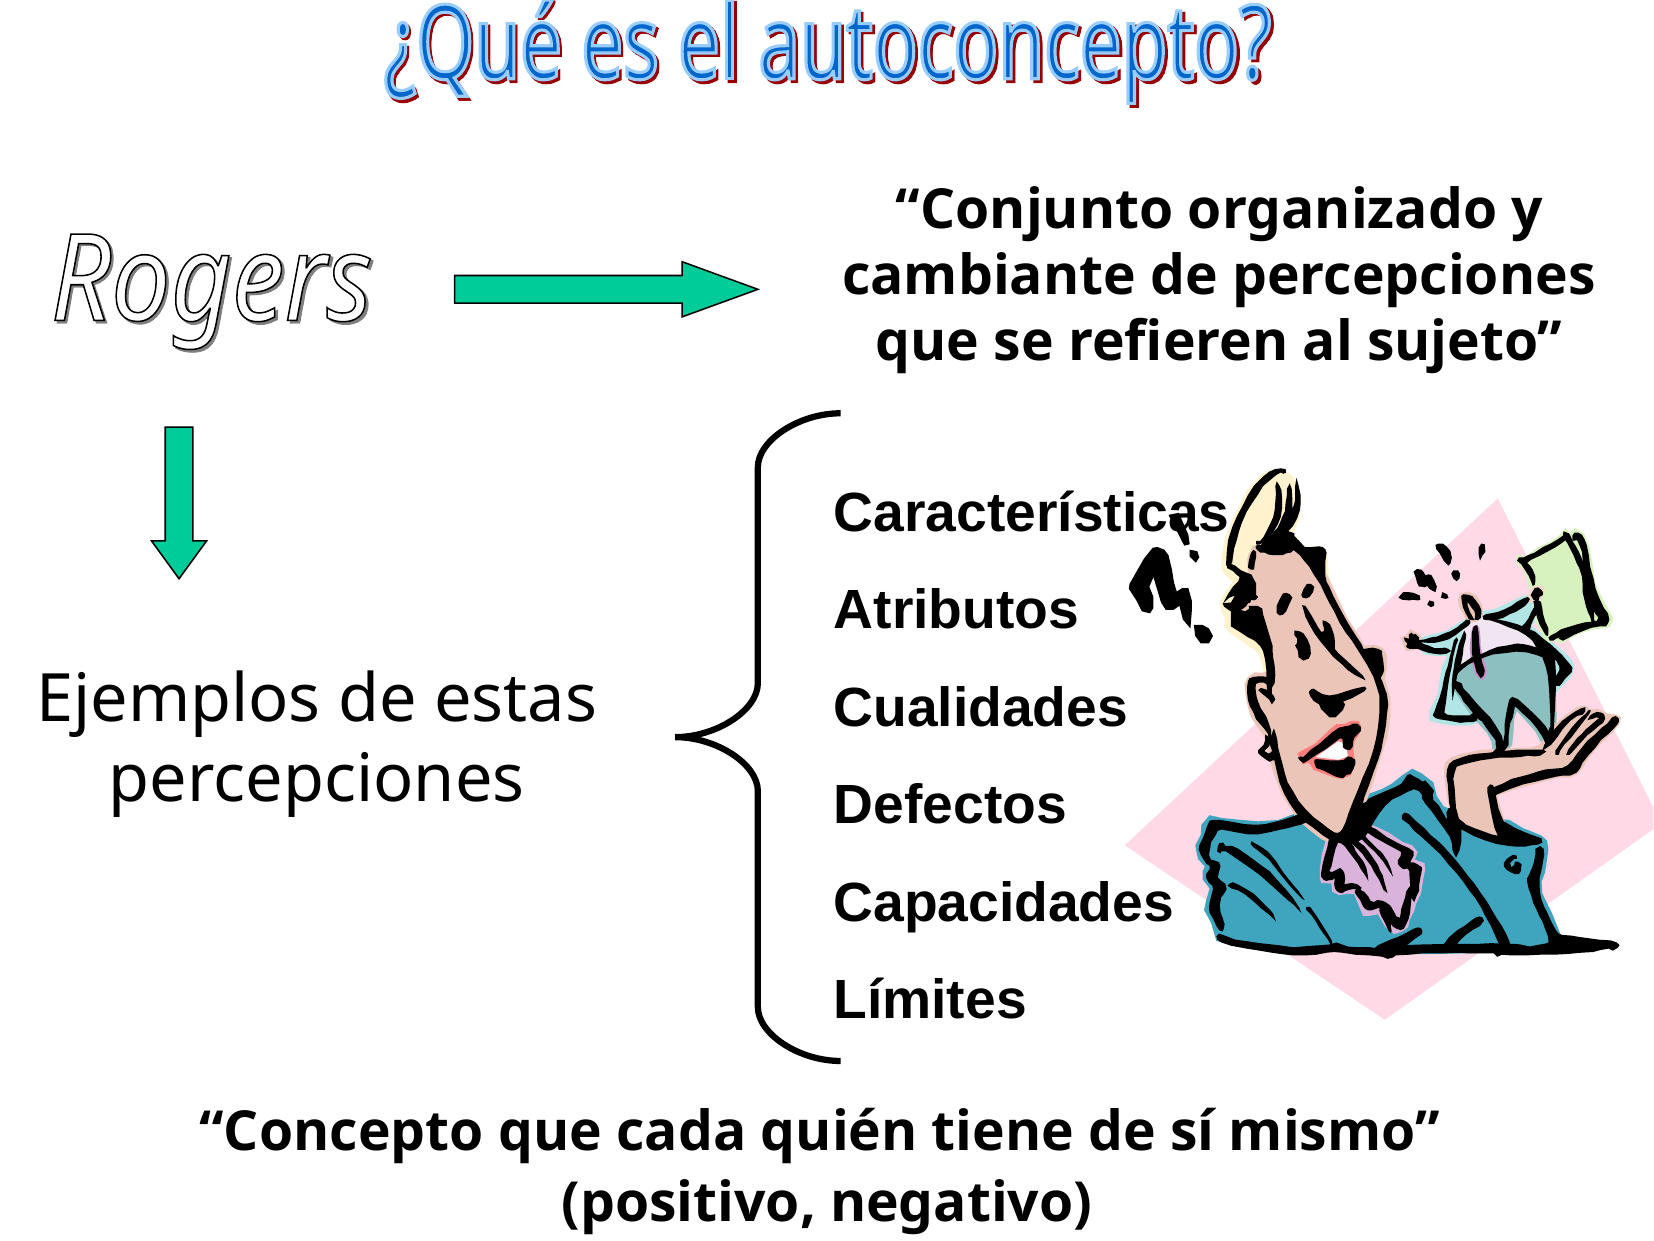

¿Qué es el autoconcepto?
“Conjunto organizado y cambiante de percepciones que se refieren al sujeto”
Rogers
Características
Atributos
Cualidades
Defectos
Capacidades
Límites
Ejemplos de estas percepciones
“Concepto que cada quién tiene de sí mismo”
 (positivo, negativo)